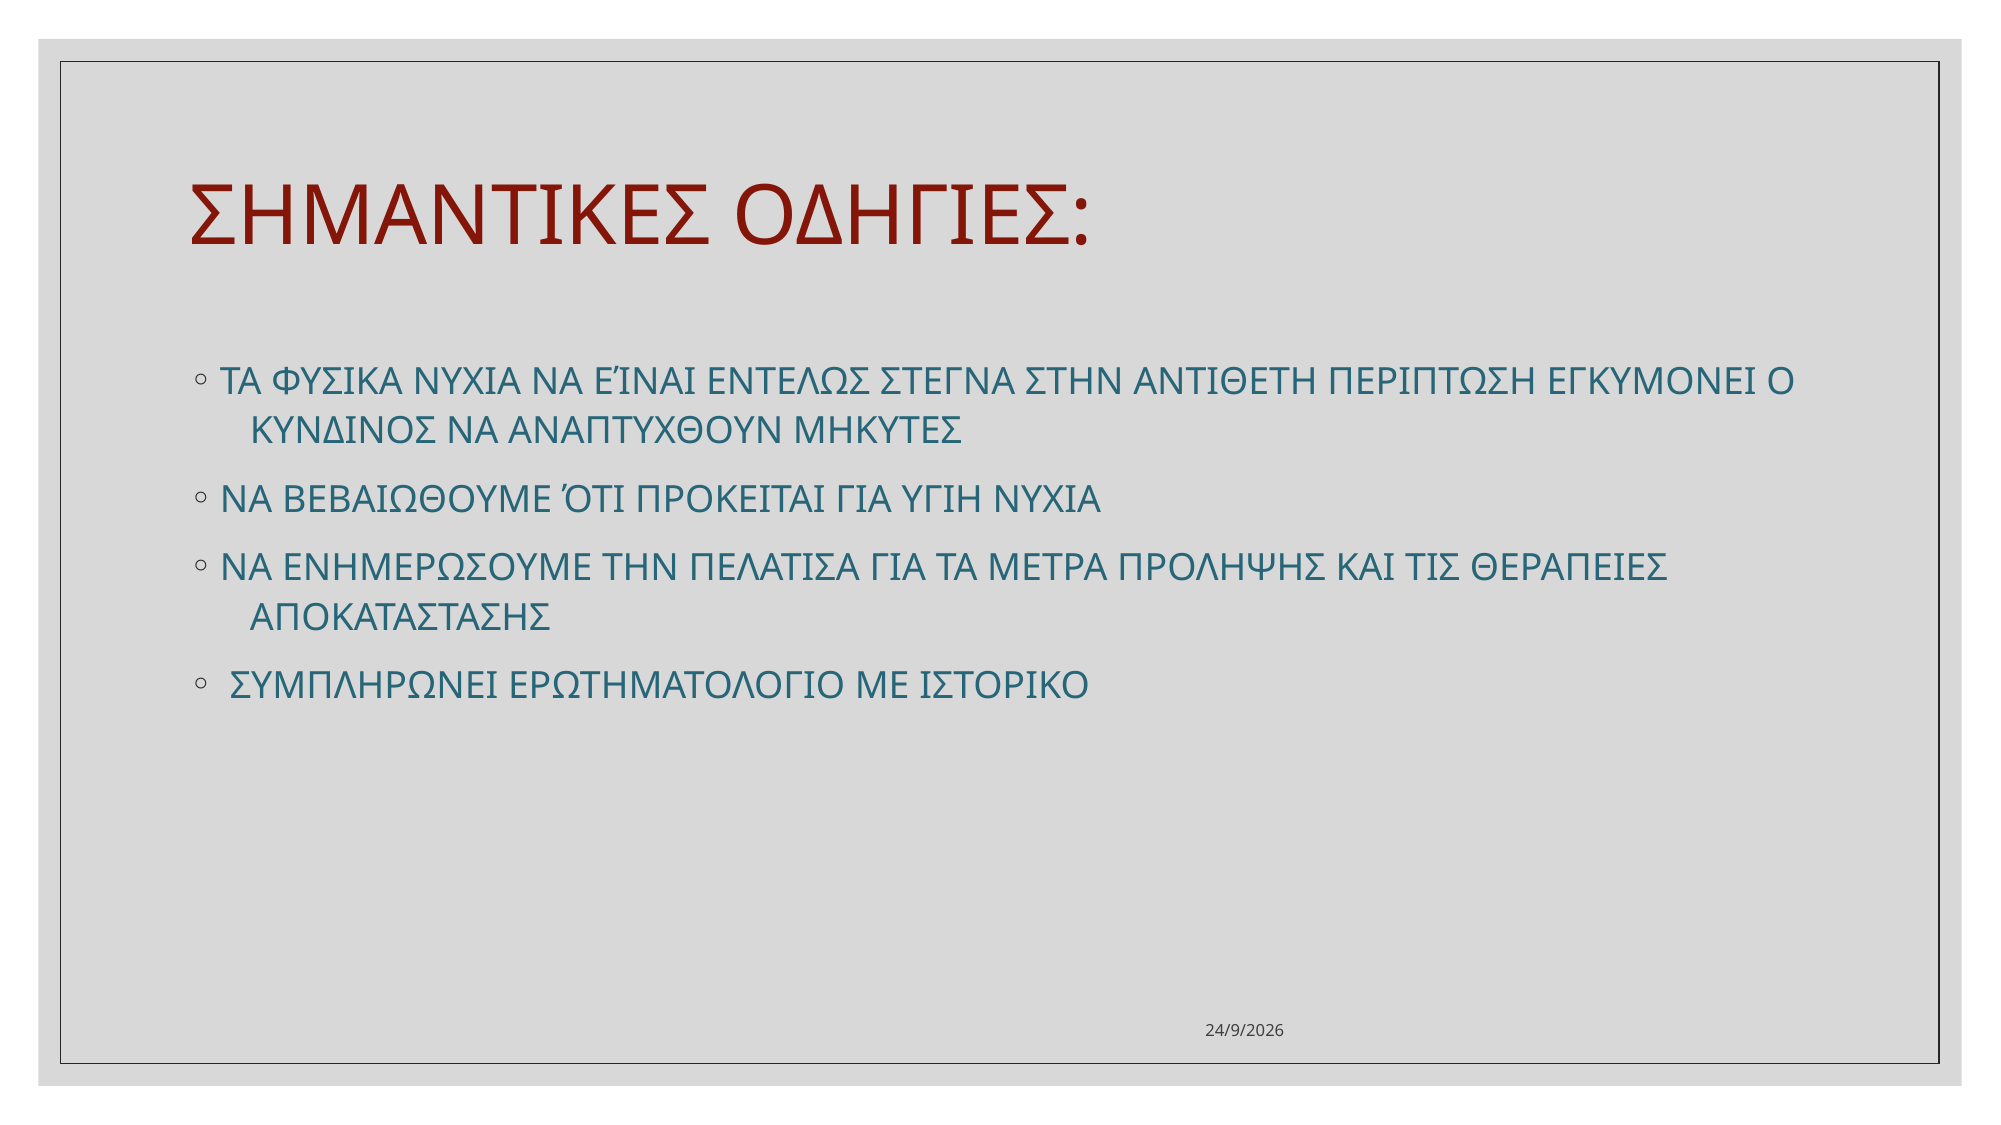

# ΣΗΜΑΝΤΙΚΕΣ ΟΔΗΓΙΕΣ:
ΤΑ ΦΥΣΙΚΑ ΝΥΧΙΑ ΝΑ ΕΊΝΑΙ ΕΝΤΕΛΩΣ ΣΤΕΓΝΑ ΣΤΗΝ ΑΝΤΙΘΕΤΗ ΠΕΡΙΠΤΩΣΗ ΕΓΚΥΜΟΝΕΙ Ο ΚΥΝΔΙΝΟΣ ΝΑ ΑΝΑΠΤΥΧΘΟΥΝ ΜΗΚΥΤΕΣ
ΝΑ ΒΕΒΑΙΩΘΟΥΜΕ ΌΤΙ ΠΡΟΚΕΙΤΑΙ ΓΙΑ ΥΓΙΗ ΝΥΧΙΑ
ΝΑ ΕΝΗΜΕΡΩΣΟΥΜΕ ΤΗΝ ΠΕΛΑΤΙΣΑ ΓΙΑ ΤΑ ΜΕΤΡΑ ΠΡΟΛΗΨΗΣ ΚΑΙ ΤΙΣ ΘΕΡΑΠΕΙΕΣ ΑΠΟΚΑΤΑΣΤΑΣΗΣ
 ΣΥΜΠΛΗΡΩΝΕΙ ΕΡΩΤΗΜΑΤΟΛΟΓΙΟ ΜΕ ΙΣΤΟΡΙΚΟ